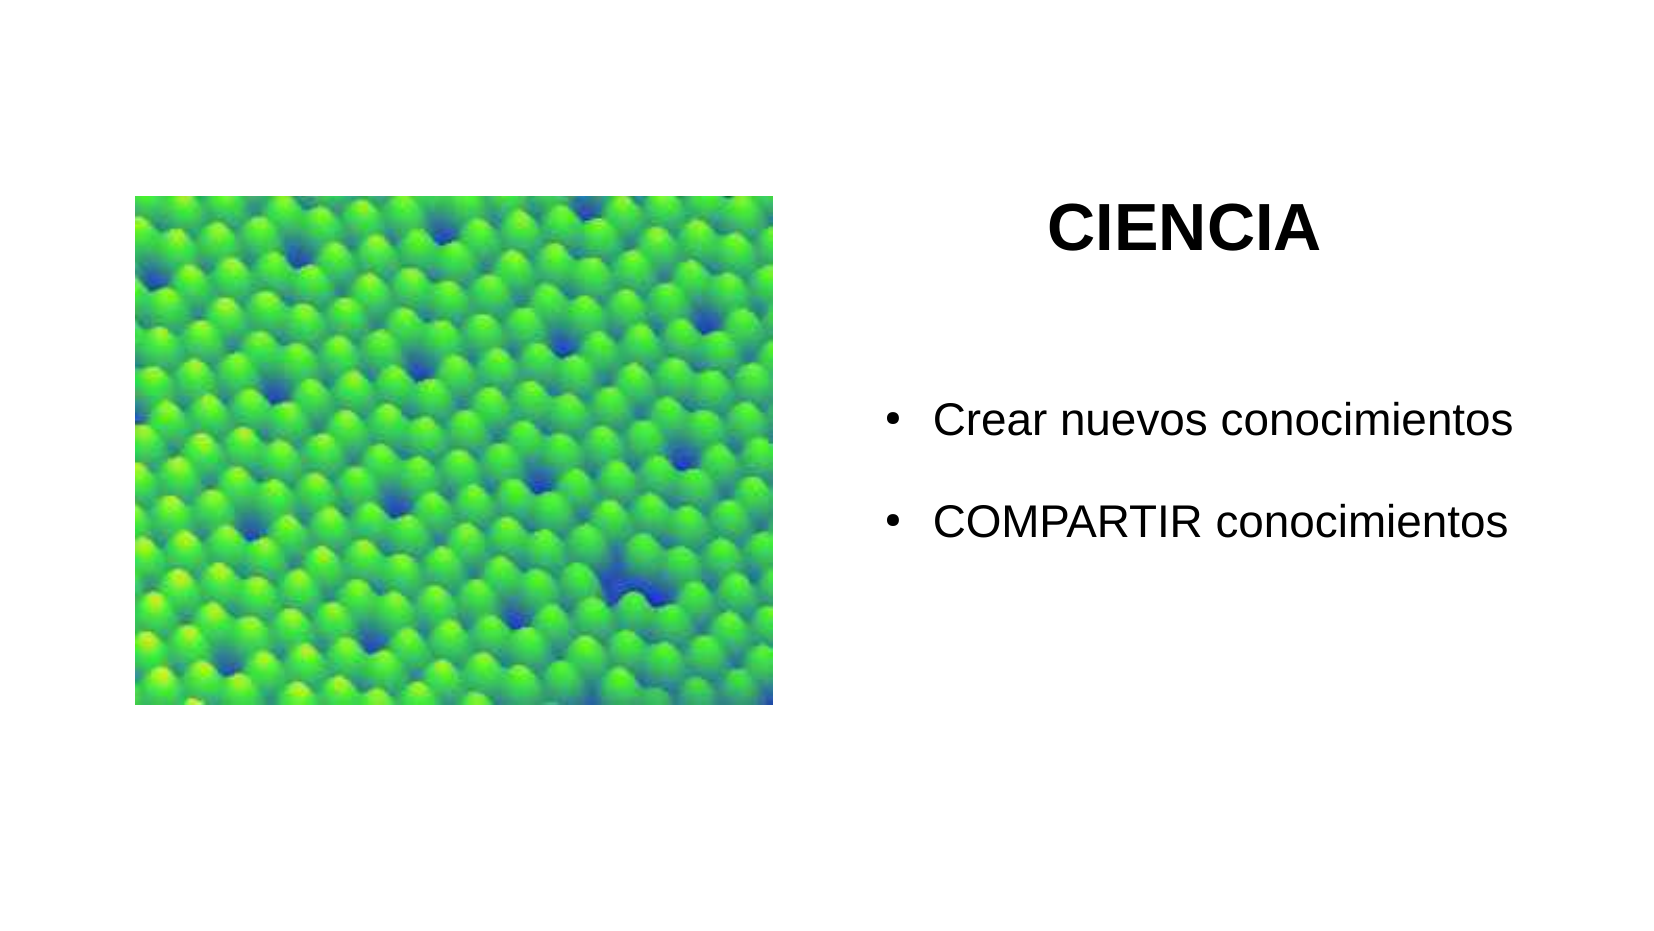

# CIENCIA
 Crear nuevos conocimientos
 COMPARTIR conocimientos